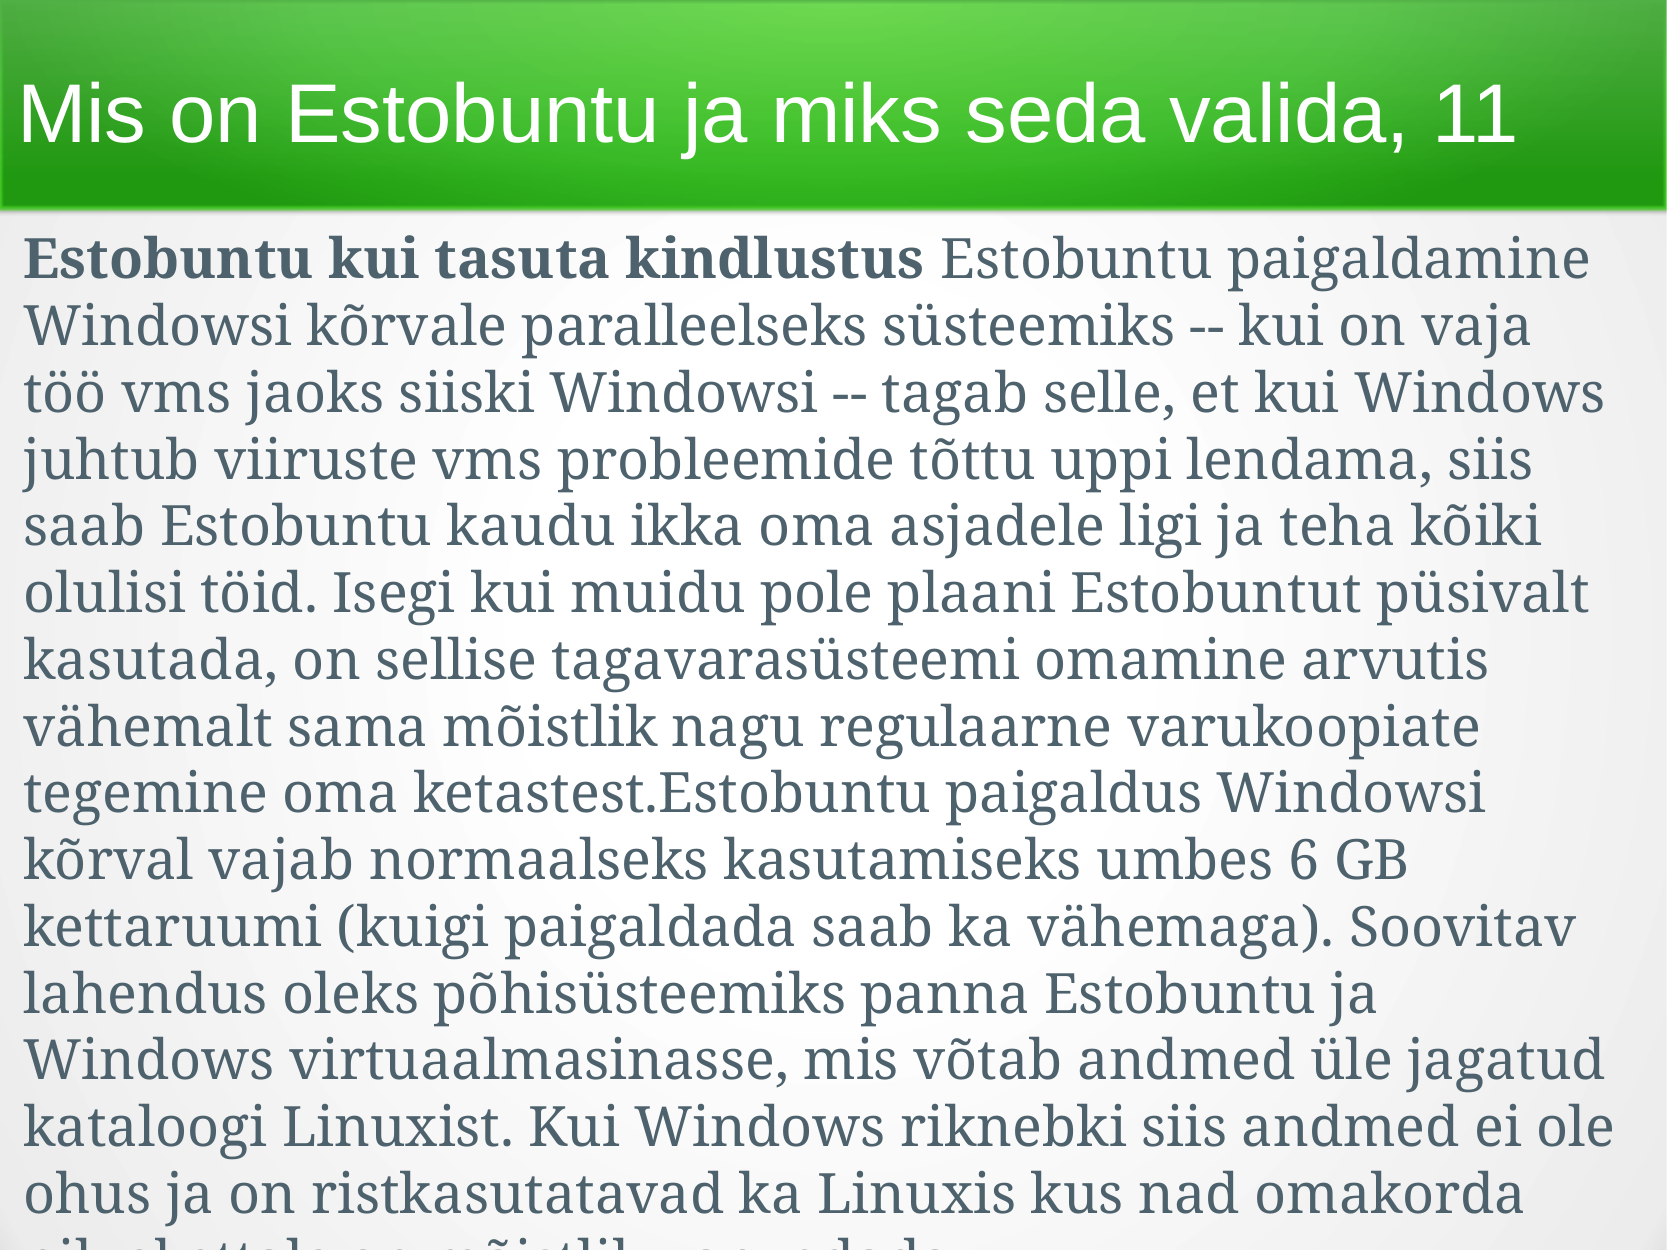

# Mis on Estobuntu ja miks seda valida, 11
Estobuntu kui tasuta kindlustus Estobuntu paigaldamine Windowsi kõrvale paralleelseks süsteemiks -- kui on vaja töö vms jaoks siiski Windowsi -- tagab selle, et kui Windows juhtub viiruste vms probleemide tõttu uppi lendama, siis saab Estobuntu kaudu ikka oma asjadele ligi ja teha kõiki olulisi töid. Isegi kui muidu pole plaani Estobuntut püsivalt kasutada, on sellise tagavarasüsteemi omamine arvutis vähemalt sama mõistlik nagu regulaarne varukoopiate tegemine oma ketastest.Estobuntu paigaldus Windowsi kõrval vajab normaalseks kasutamiseks umbes 6 GB kettaruumi (kuigi paigaldada saab ka vähemaga). Soovitav lahendus oleks põhisüsteemiks panna Estobuntu ja Windows virtuaalmasinasse, mis võtab andmed üle jagatud kataloogi Linuxist. Kui Windows riknebki siis andmed ei ole ohus ja on ristkasutatavad ka Linuxis kus nad omakorda pilvekettale on mõistlik varundada.